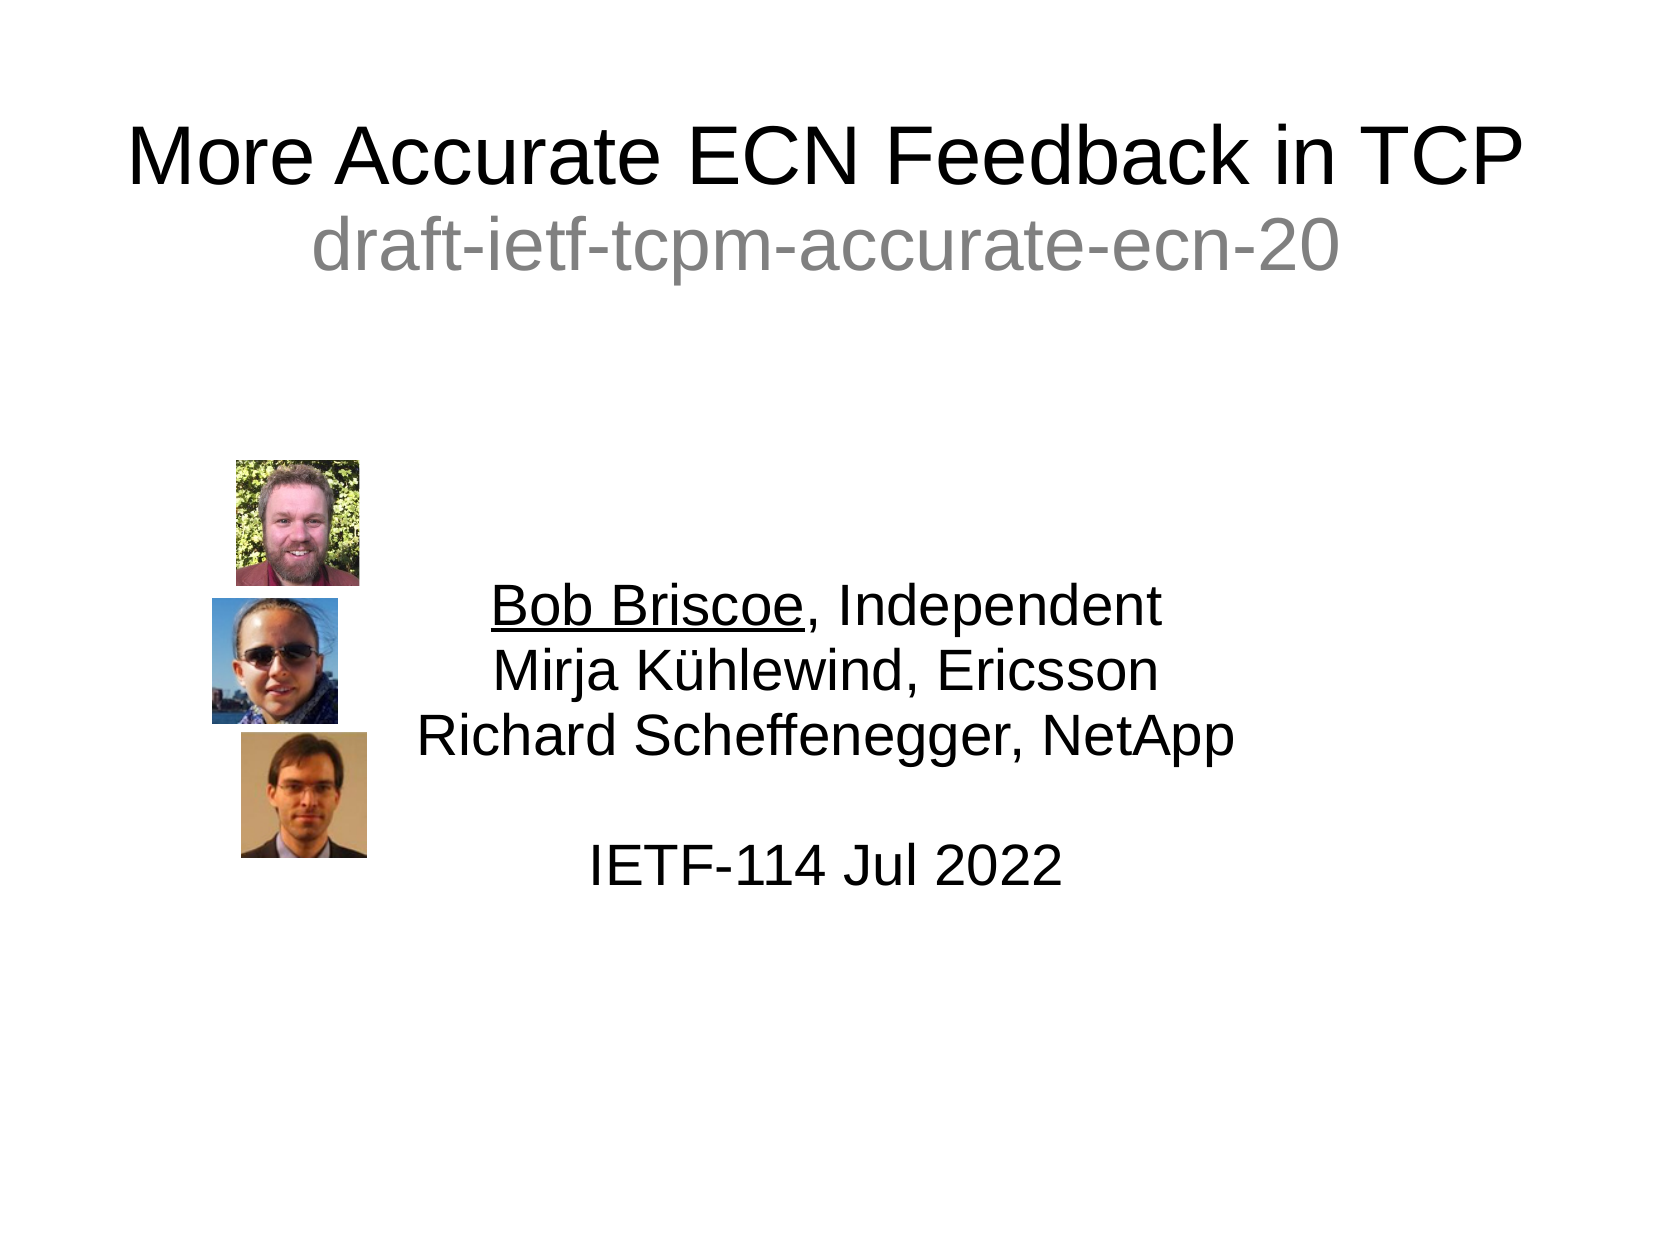

# More Accurate ECN Feedback in TCP draft-ietf-tcpm-accurate-ecn-20
Bob Briscoe, Independent
Mirja Kühlewind, Ericsson
Richard Scheffenegger, NetApp
IETF-114 Jul 2022